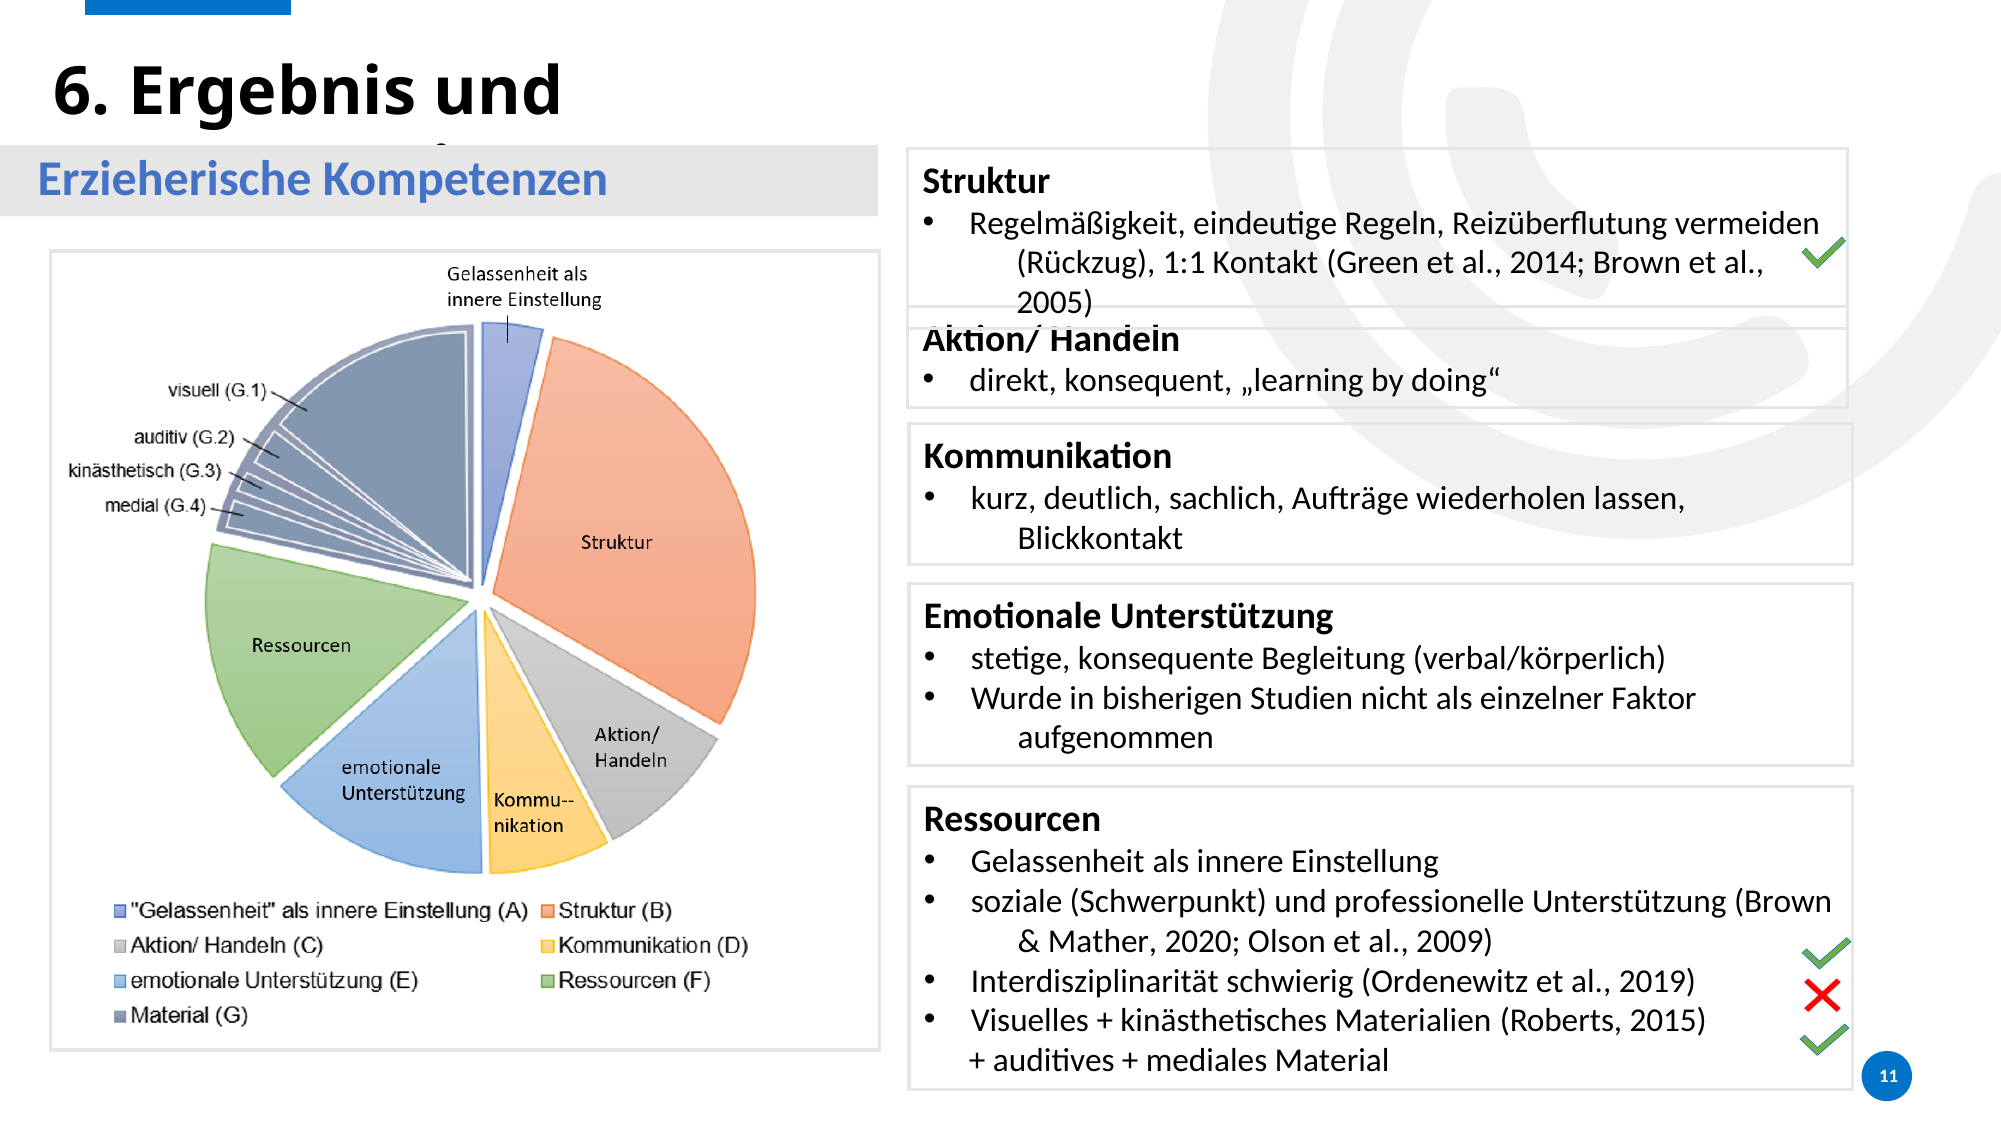

6. Ergebnis und Interpretation
 Erzieherische Kompetenzen
Struktur
Regelmäßigkeit, eindeutige Regeln, Reizüberflutung vermeiden (Rückzug), 1:1 Kontakt (Green et al., 2014; Brown et al., 2005)
Aktion/ Handeln
direkt, konsequent, „learning by doing“
Kommunikation
kurz, deutlich, sachlich, Aufträge wiederholen lassen, Blickkontakt
Emotionale Unterstützung
stetige, konsequente Begleitung (verbal/körperlich)
Wurde in bisherigen Studien nicht als einzelner Faktor aufgenommen
Ressourcen
Gelassenheit als innere Einstellung
soziale (Schwerpunkt) und professionelle Unterstützung (Brown & Mather, 2020; Olson et al., 2009)
Interdisziplinarität schwierig (Ordenewitz et al., 2019)
Visuelles + kinästhetisches Materialien (Roberts, 2015)
 + auditives + mediales Material
11